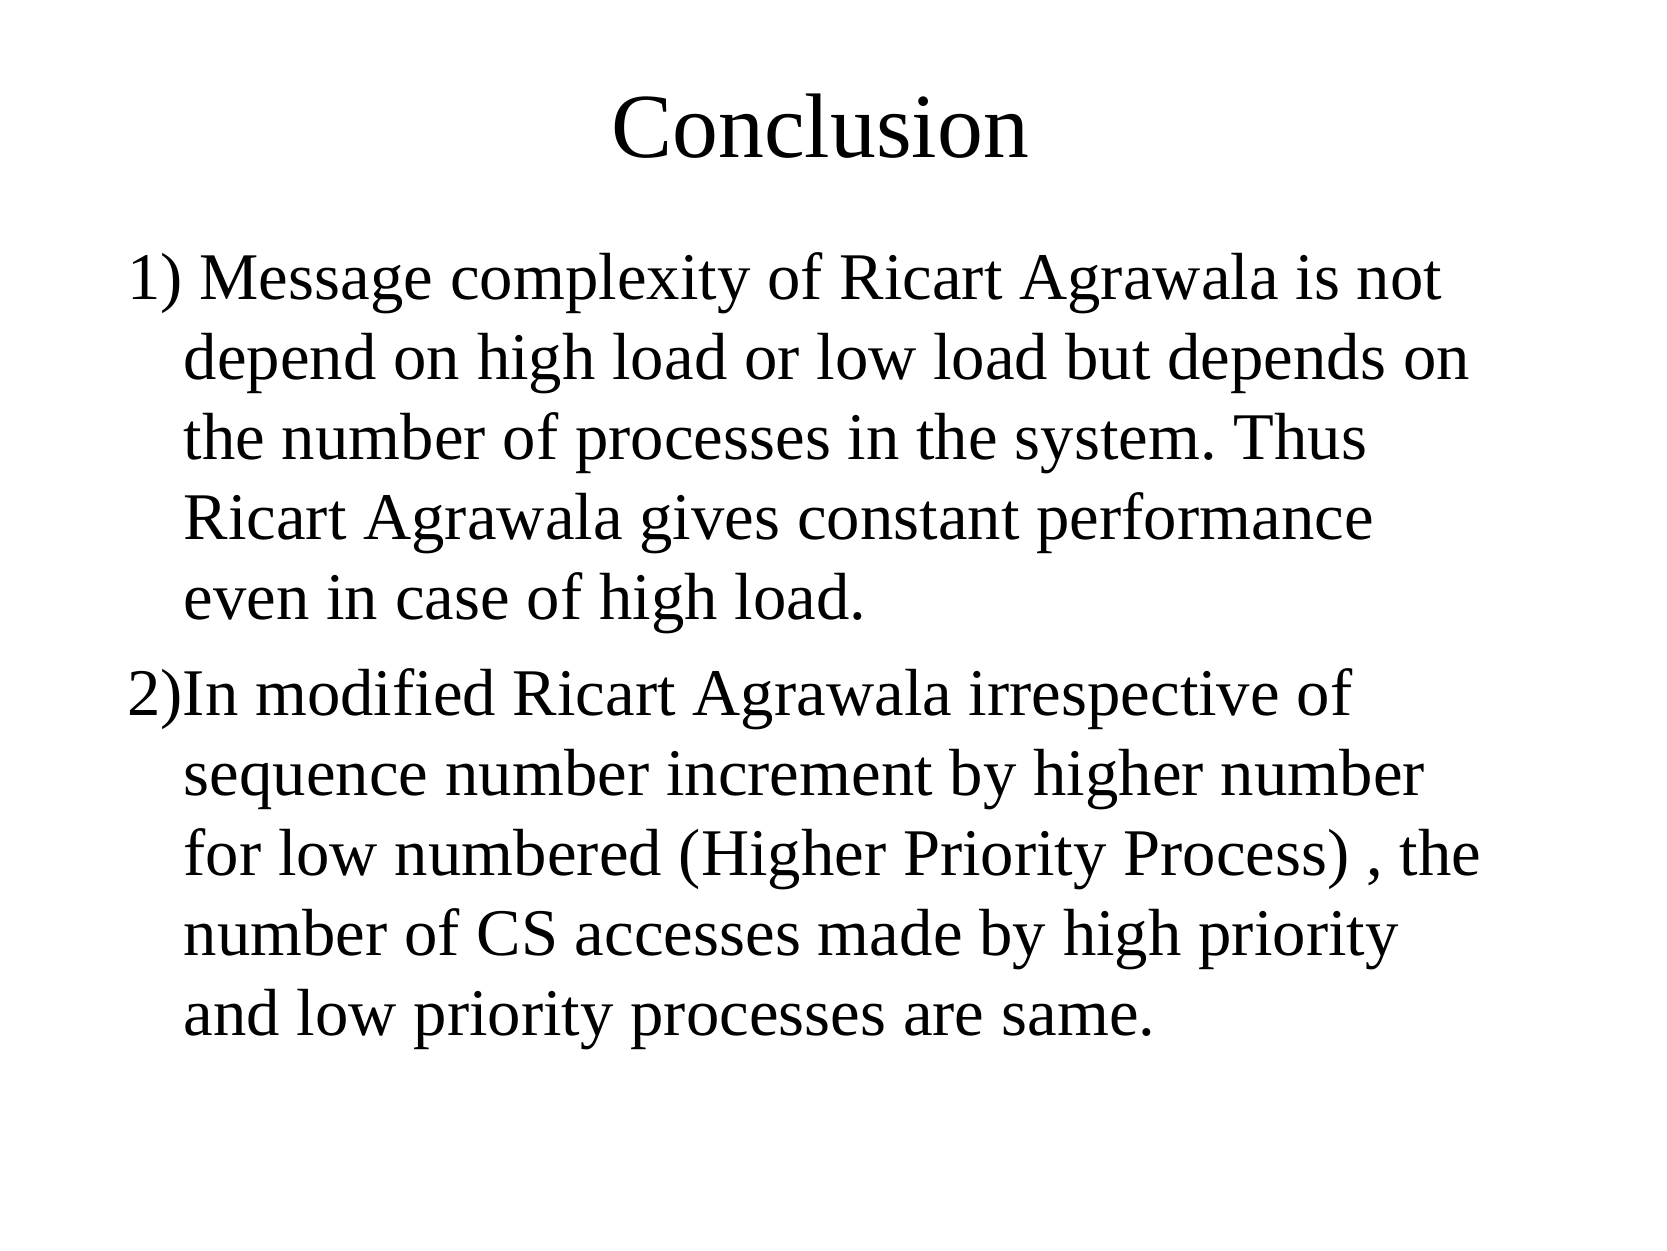

# Conclusion
 Message complexity of Ricart Agrawala is not depend on high load or low load but depends on the number of processes in the system. Thus Ricart Agrawala gives constant performance even in case of high load.
In modified Ricart Agrawala irrespective of sequence number increment by higher number for low numbered (Higher Priority Process) , the number of CS accesses made by high priority and low priority processes are same.